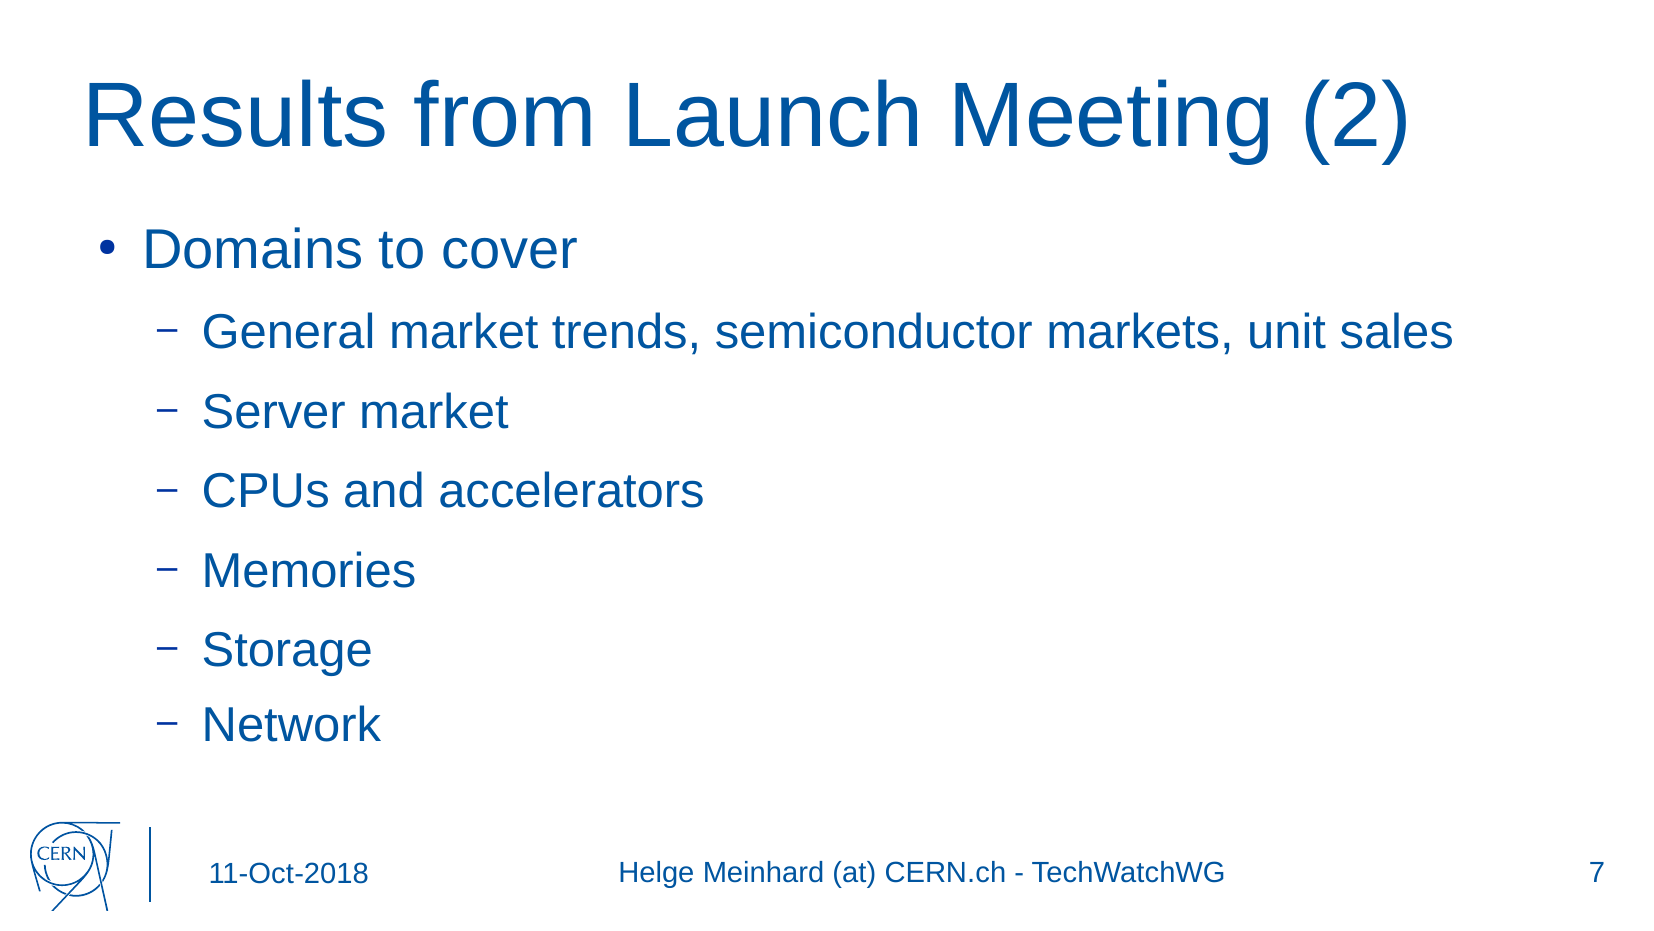

# Results from Launch Meeting (2)
Domains to cover
General market trends, semiconductor markets, unit sales
Server market
CPUs and accelerators
Memories
Storage
Network
Helge Meinhard (at) CERN.ch - TechWatchWG
7
11-Oct-2018